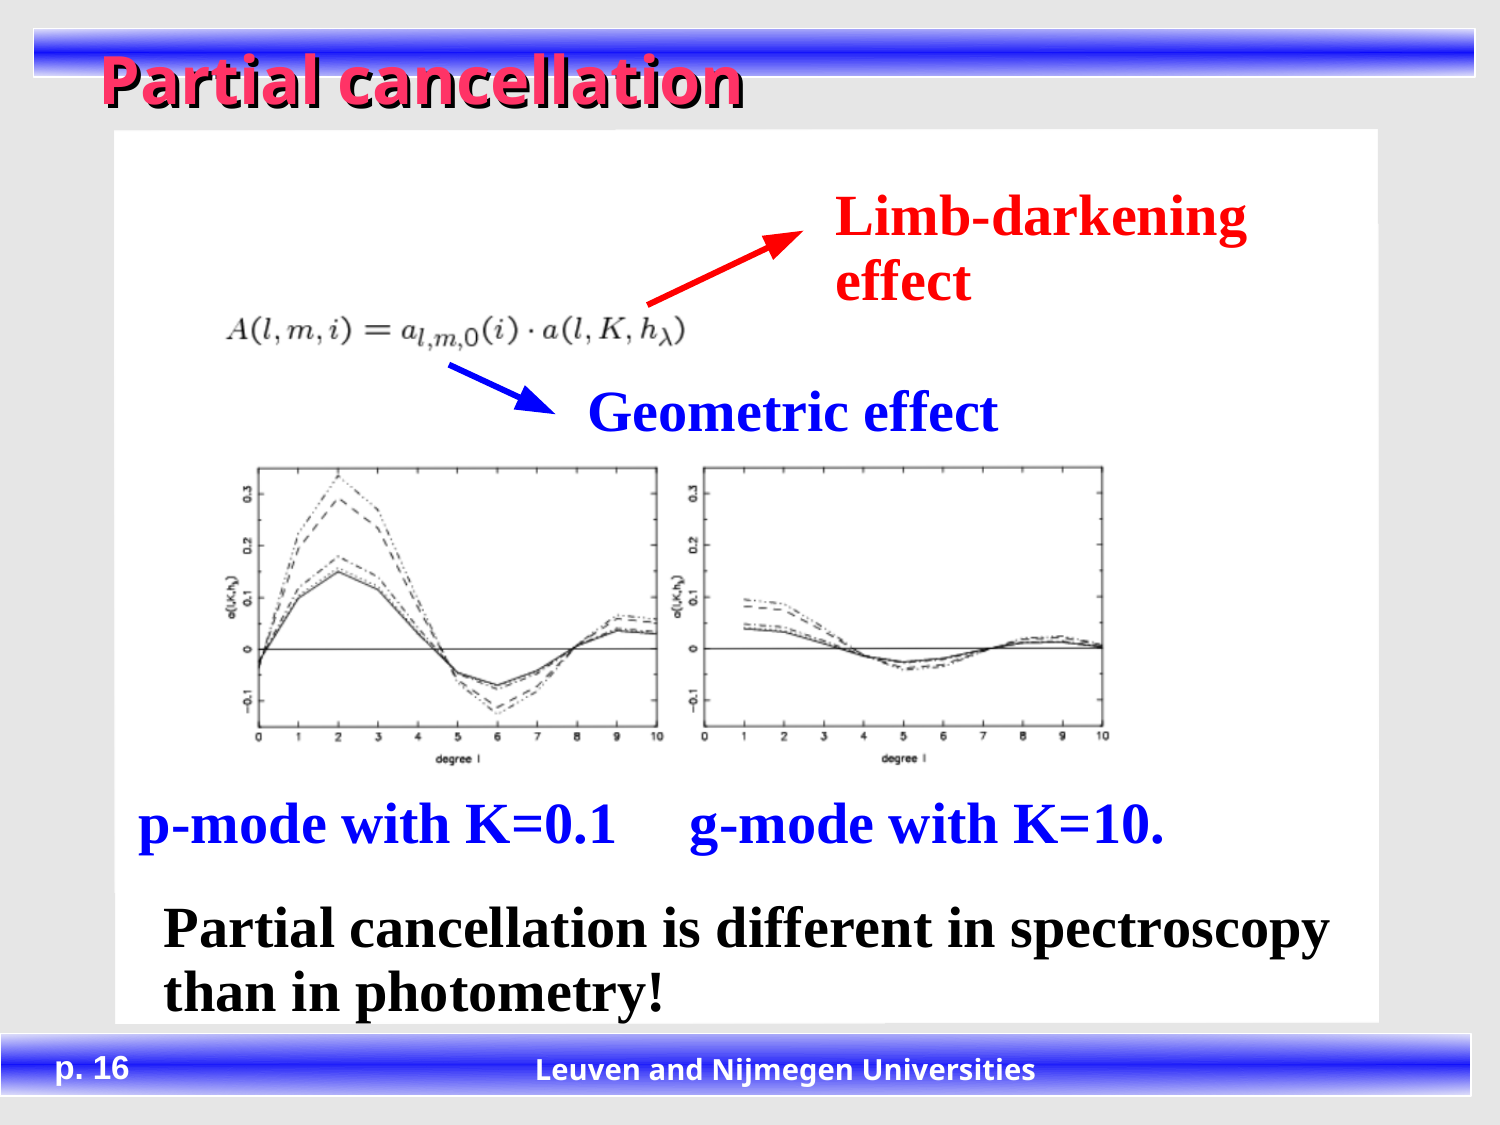

# Partial cancellation
Limb-darkening effect
Geometric effect
p-mode with K=0.1 g-mode with K=10.
Partial cancellation is different in spectroscopy than in photometry!